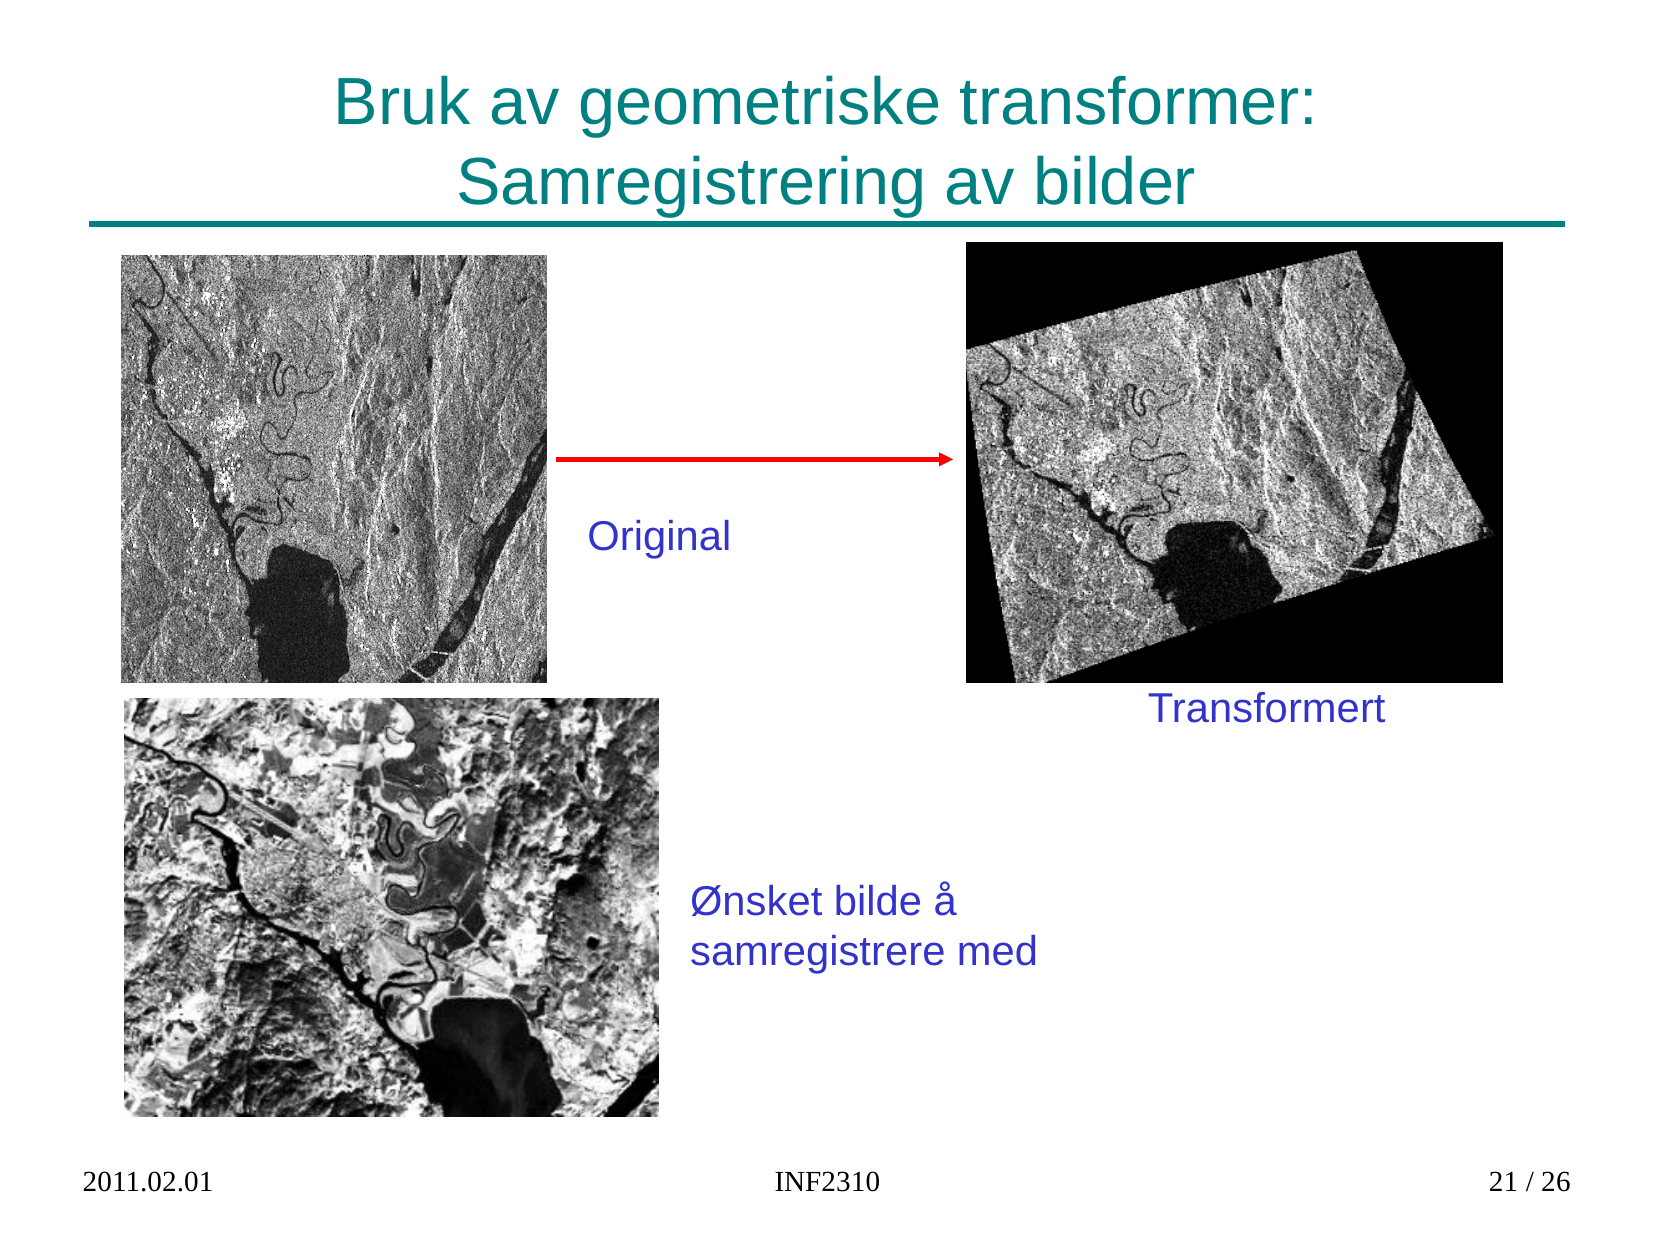

# Bruk av geometriske transformer: Samregistrering av bilder
Original
Transformert
Ønsket bilde å
samregistrere med
2011.02.01
INF2310
21